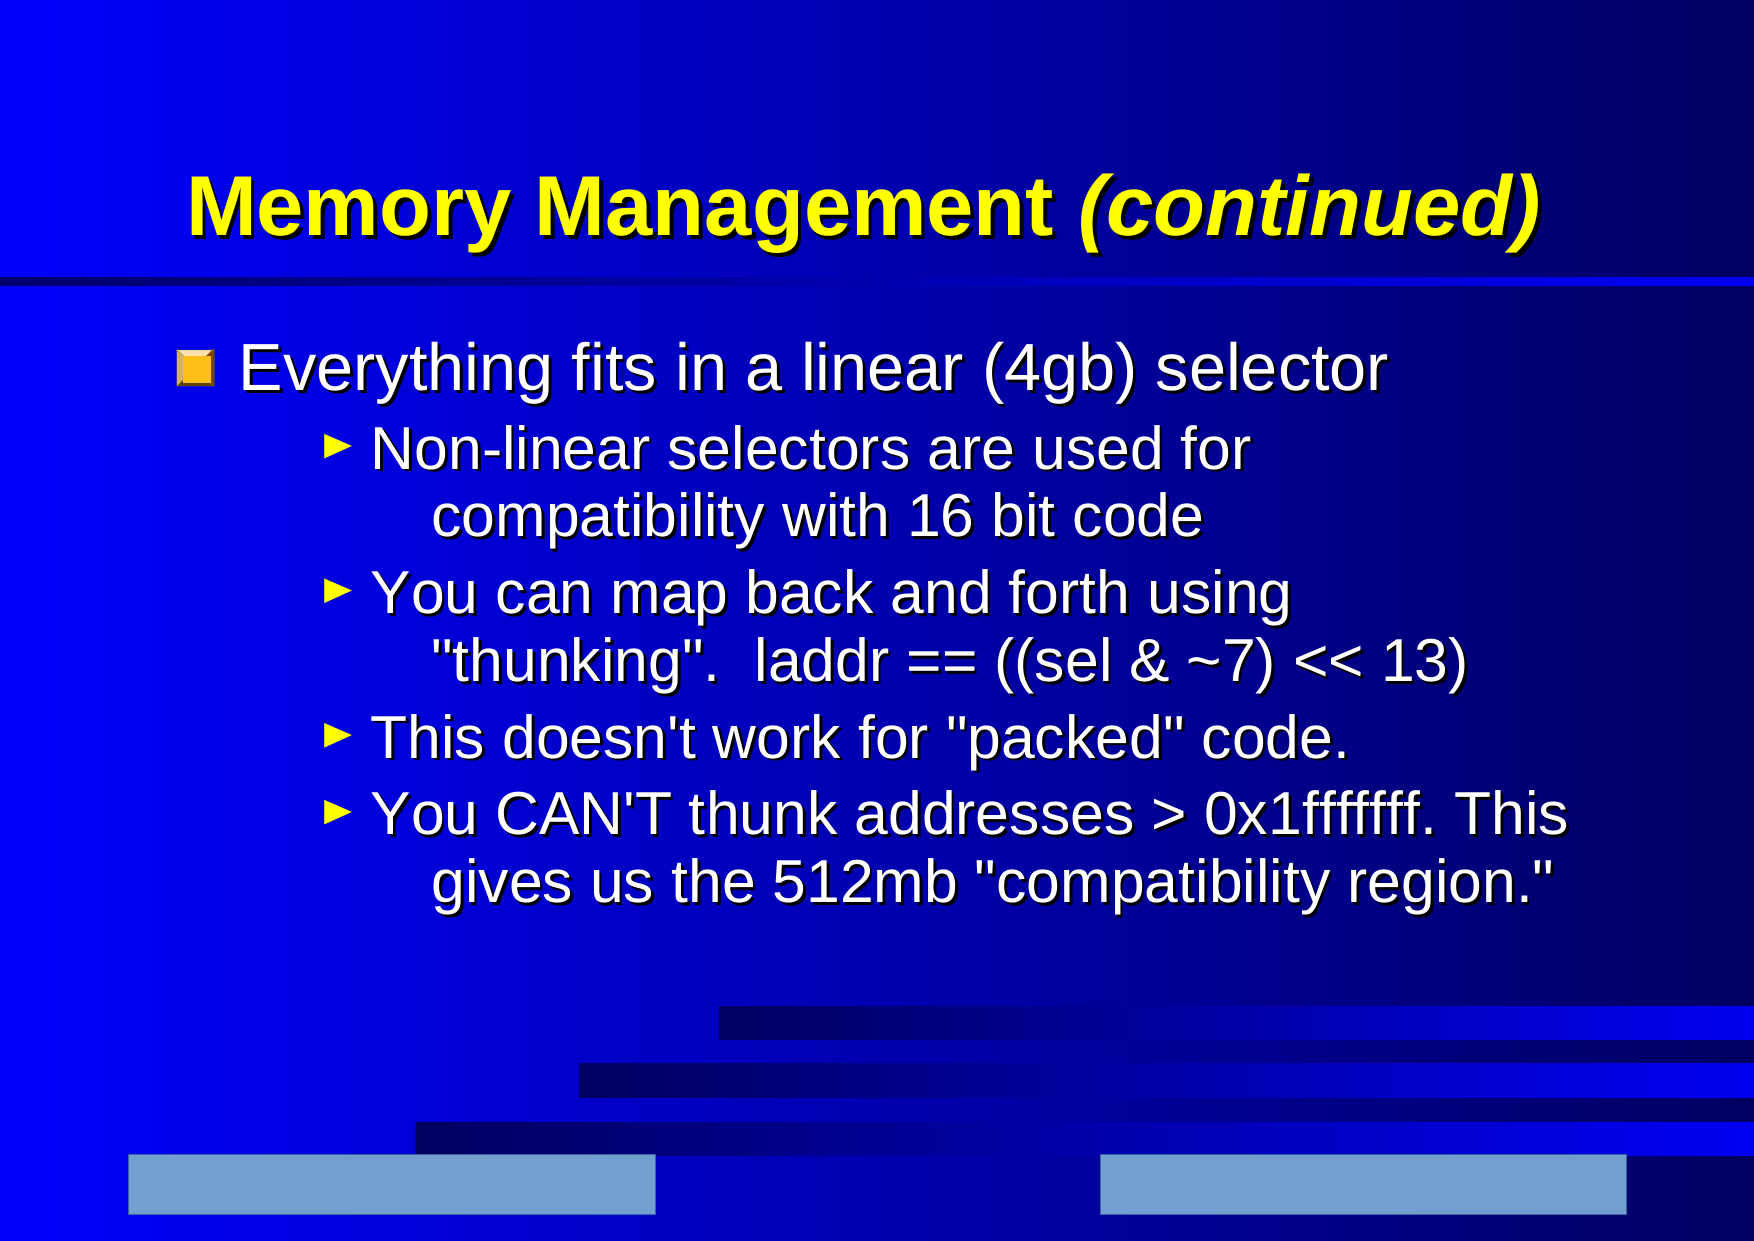

Memory Management (continued)
Everything fits in a linear (4gb) selector
Non-linear selectors are used for compatibility with 16 bit code
You can map back and forth using "thunking". laddr == ((sel & ~7) << 13)
This doesn't work for "packed" code.
You CAN'T thunk addresses > 0x1fffffff. This gives us the 512mb "compatibility region."